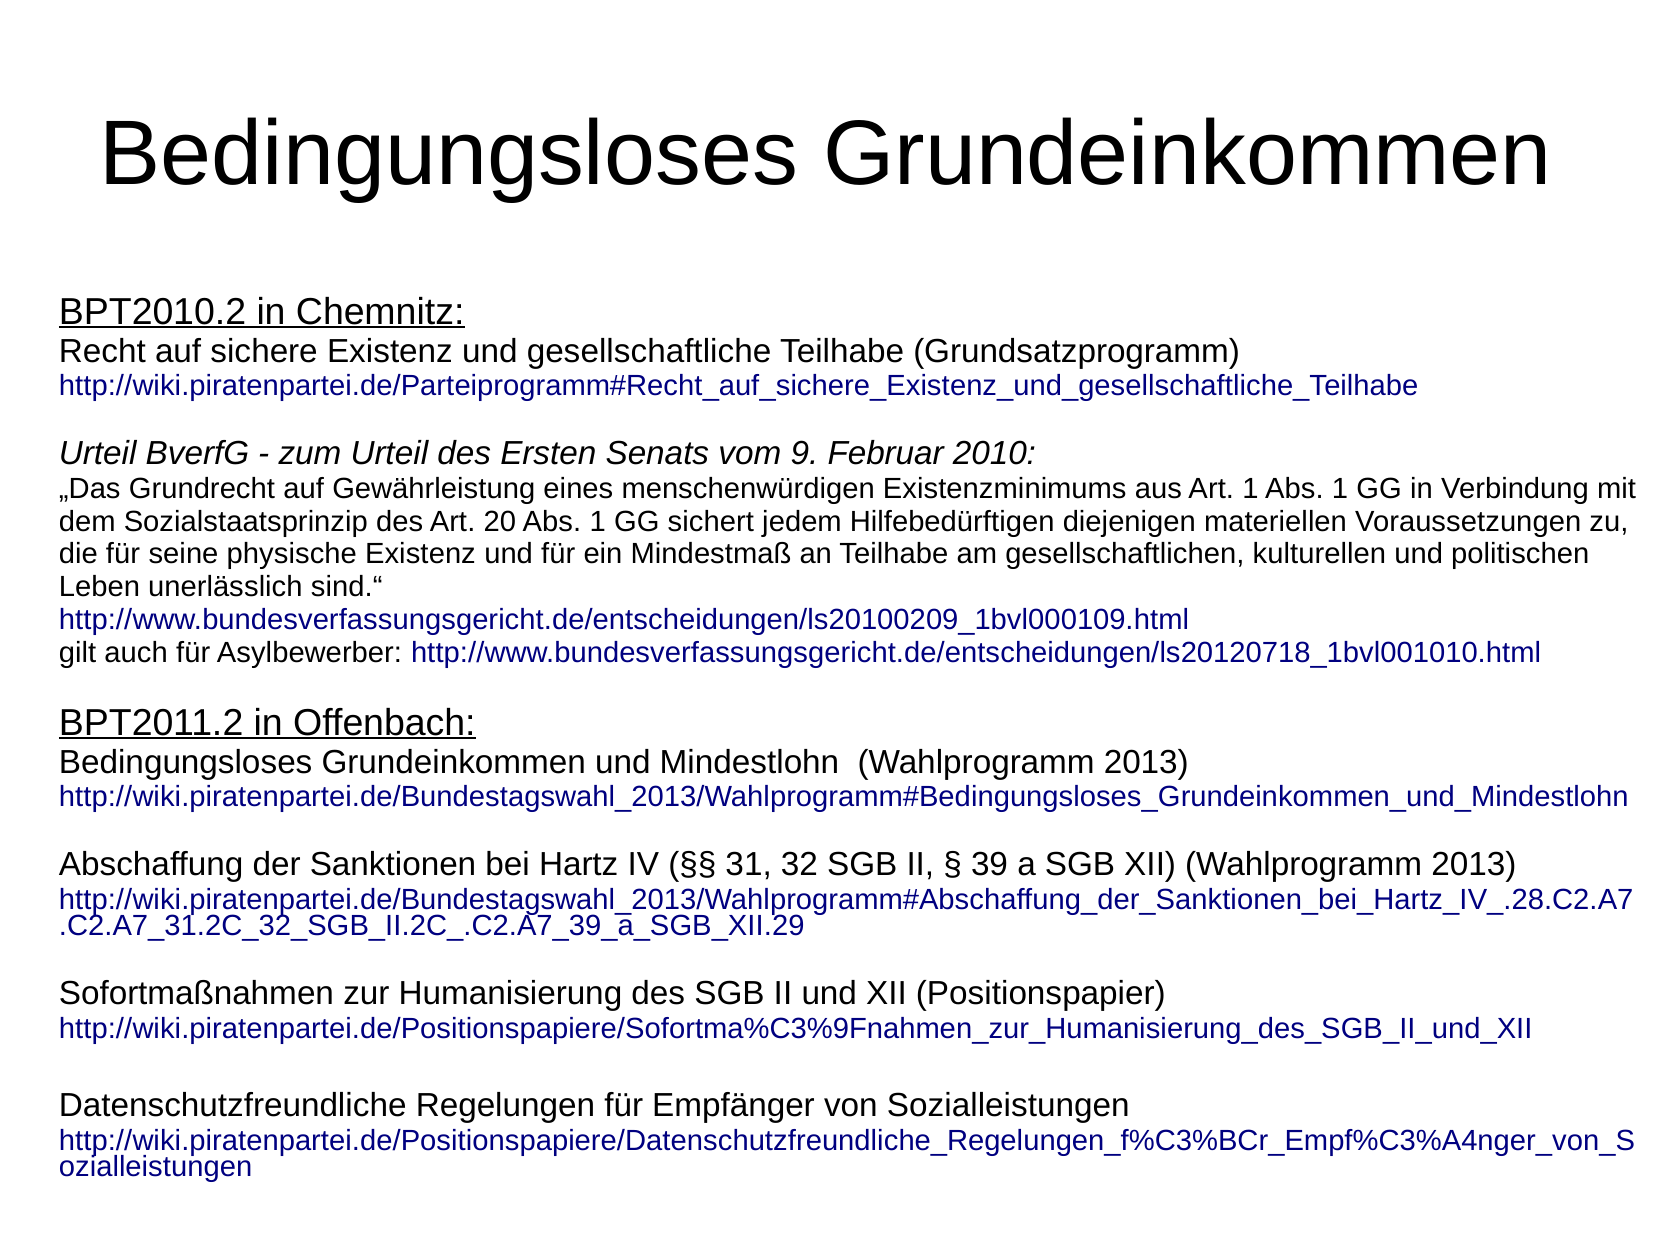

# Bedingungsloses Grundeinkommen
BPT2010.2 in Chemnitz:
Recht auf sichere Existenz und gesellschaftliche Teilhabe (Grundsatzprogramm)
http://wiki.piratenpartei.de/Parteiprogramm#Recht_auf_sichere_Existenz_und_gesellschaftliche_Teilhabe
Urteil BverfG - zum Urteil des Ersten Senats vom 9. Februar 2010:
„Das Grundrecht auf Gewährleistung eines menschenwürdigen Existenzminimums aus Art. 1 Abs. 1 GG in Verbindung mit dem Sozialstaatsprinzip des Art. 20 Abs. 1 GG sichert jedem Hilfebedürftigen diejenigen materiellen Voraussetzungen zu, die für seine physische Existenz und für ein Mindestmaß an Teilhabe am gesellschaftlichen, kulturellen und politischen Leben unerlässlich sind.“
http://www.bundesverfassungsgericht.de/entscheidungen/ls20100209_1bvl000109.html
gilt auch für Asylbewerber: http://www.bundesverfassungsgericht.de/entscheidungen/ls20120718_1bvl001010.html
BPT2011.2 in Offenbach:
Bedingungsloses Grundeinkommen und Mindestlohn (Wahlprogramm 2013)
http://wiki.piratenpartei.de/Bundestagswahl_2013/Wahlprogramm#Bedingungsloses_Grundeinkommen_und_Mindestlohn
Abschaffung der Sanktionen bei Hartz IV (§§ 31, 32 SGB II, § 39 a SGB XII) (Wahlprogramm 2013)
http://wiki.piratenpartei.de/Bundestagswahl_2013/Wahlprogramm#Abschaffung_der_Sanktionen_bei_Hartz_IV_.28.C2.A7.C2.A7_31.2C_32_SGB_II.2C_.C2.A7_39_a_SGB_XII.29
Sofortmaßnahmen zur Humanisierung des SGB II und XII (Positionspapier)
http://wiki.piratenpartei.de/Positionspapiere/Sofortma%C3%9Fnahmen_zur_Humanisierung_des_SGB_II_und_XII
Datenschutzfreundliche Regelungen für Empfänger von Sozialleistungen
http://wiki.piratenpartei.de/Positionspapiere/Datenschutzfreundliche_Regelungen_f%C3%BCr_Empf%C3%A4nger_von_Sozialleistungen